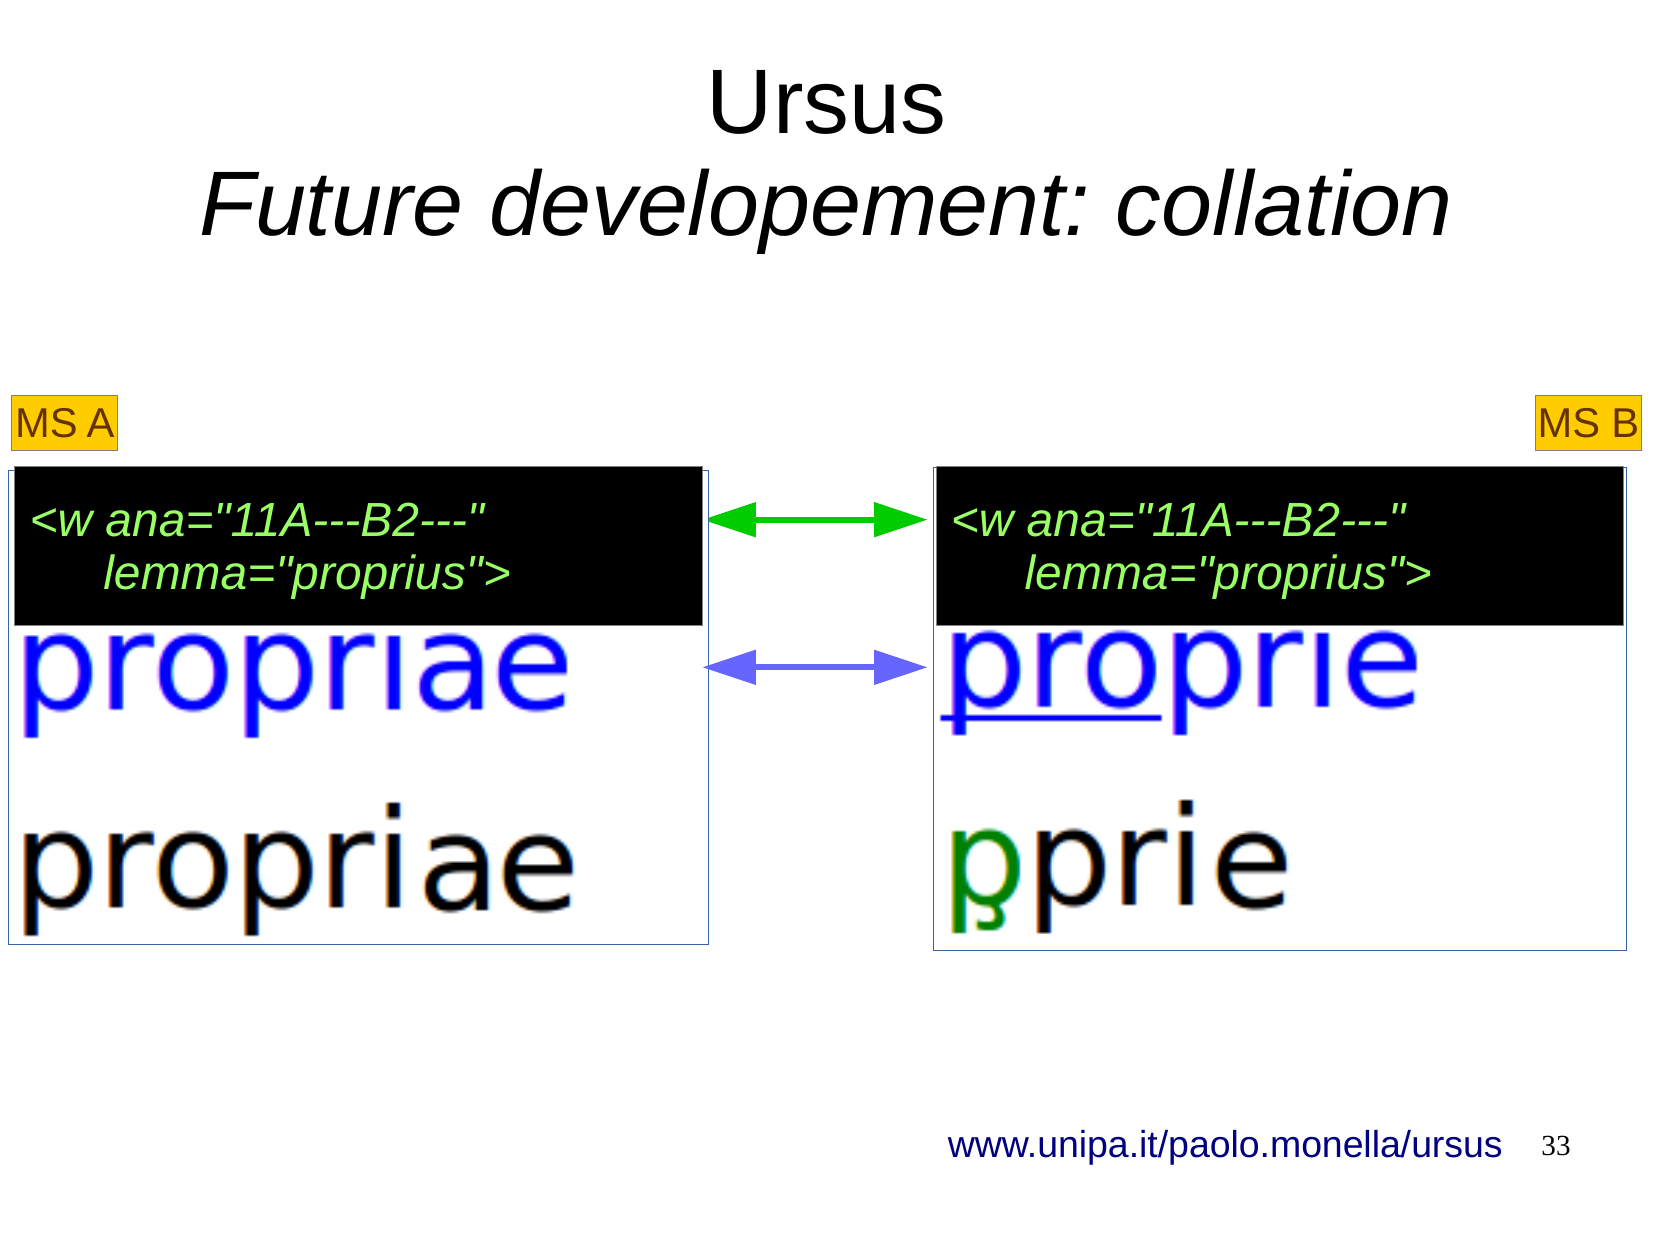

# Ursus Future developement: collation
MS A
MS B
<w ana="11A---B2---"
	lemma="proprius">
<w ana="11A---B2---"
	lemma="proprius">
www.unipa.it/paolo.monella/ursus
33